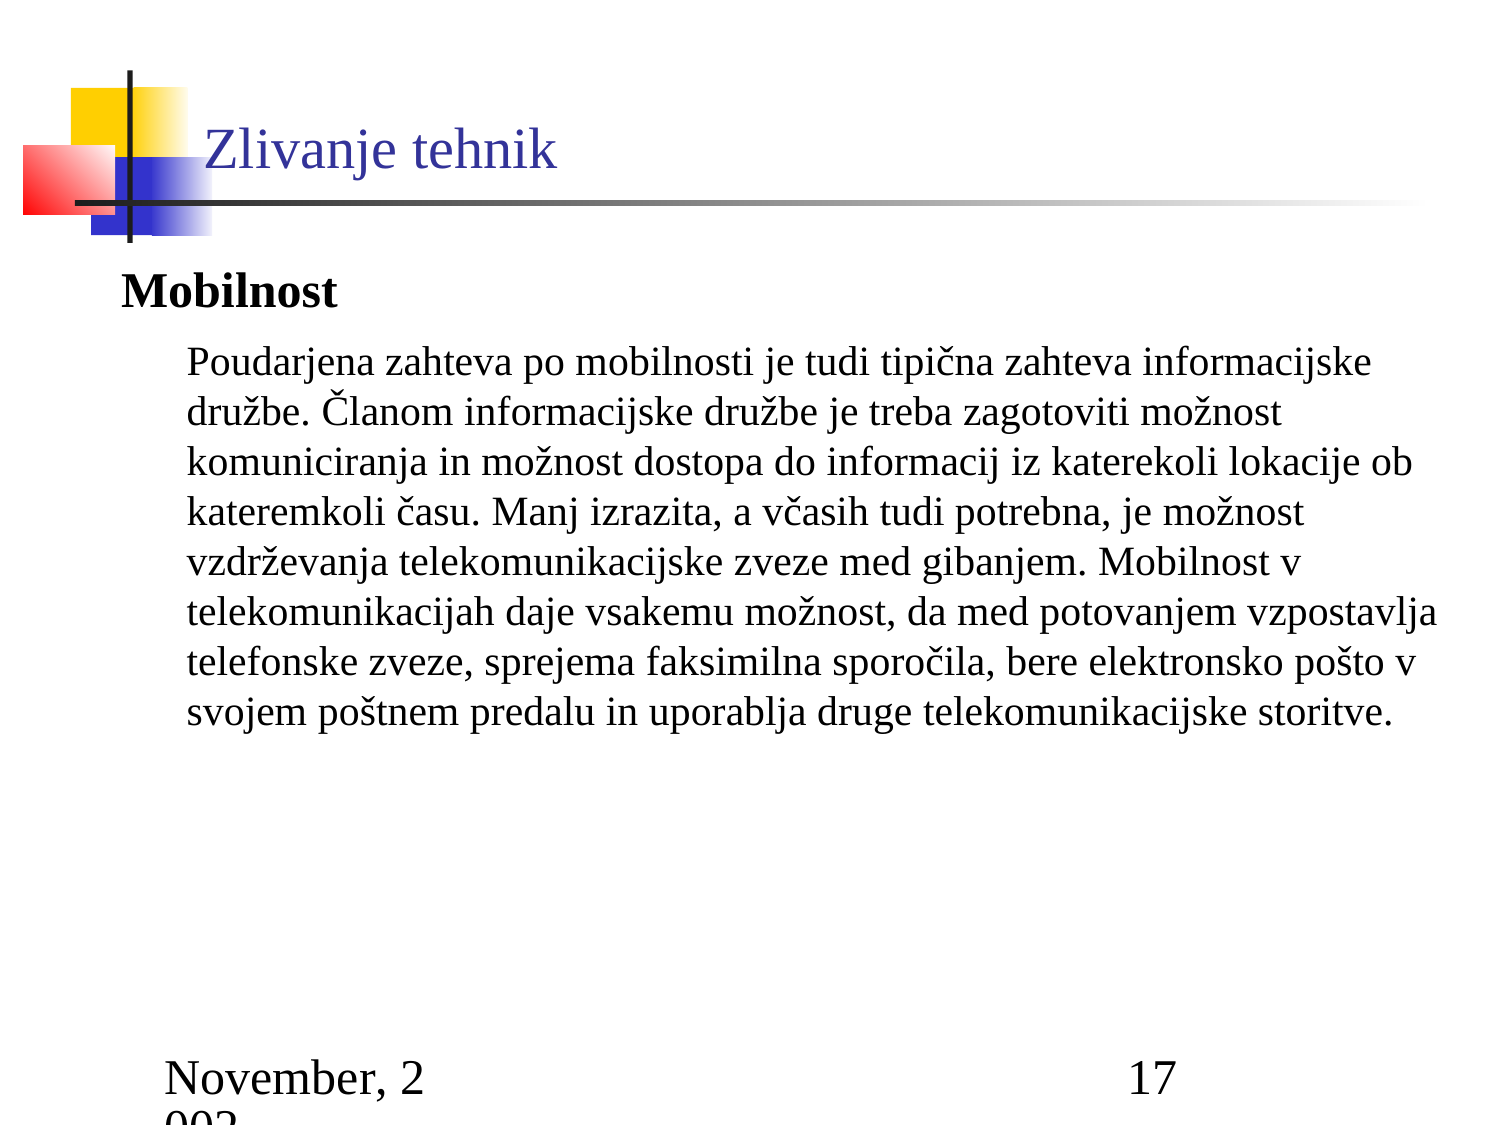

# Zlivanje tehnik
	Mobilnost
	Poudarjena zahteva po mobilnosti je tudi tipična zahteva informacijske družbe. Članom informacijske družbe je treba zagotoviti možnost komuniciranja in možnost dostopa do informacij iz katerekoli lokacije ob kateremkoli času. Manj izrazita, a včasih tudi potrebna, je možnost vzdrževanja telekomunikacijske zveze med gibanjem. Mobilnost v telekomunikacijah daje vsakemu možnost, da med potovanjem vzpostavlja telefonske zveze, sprejema faksimilna sporočila, bere elektronsko pošto v svojem poštnem predalu in uporablja druge telekomunikacijske storitve.
November, 2002
TR
17